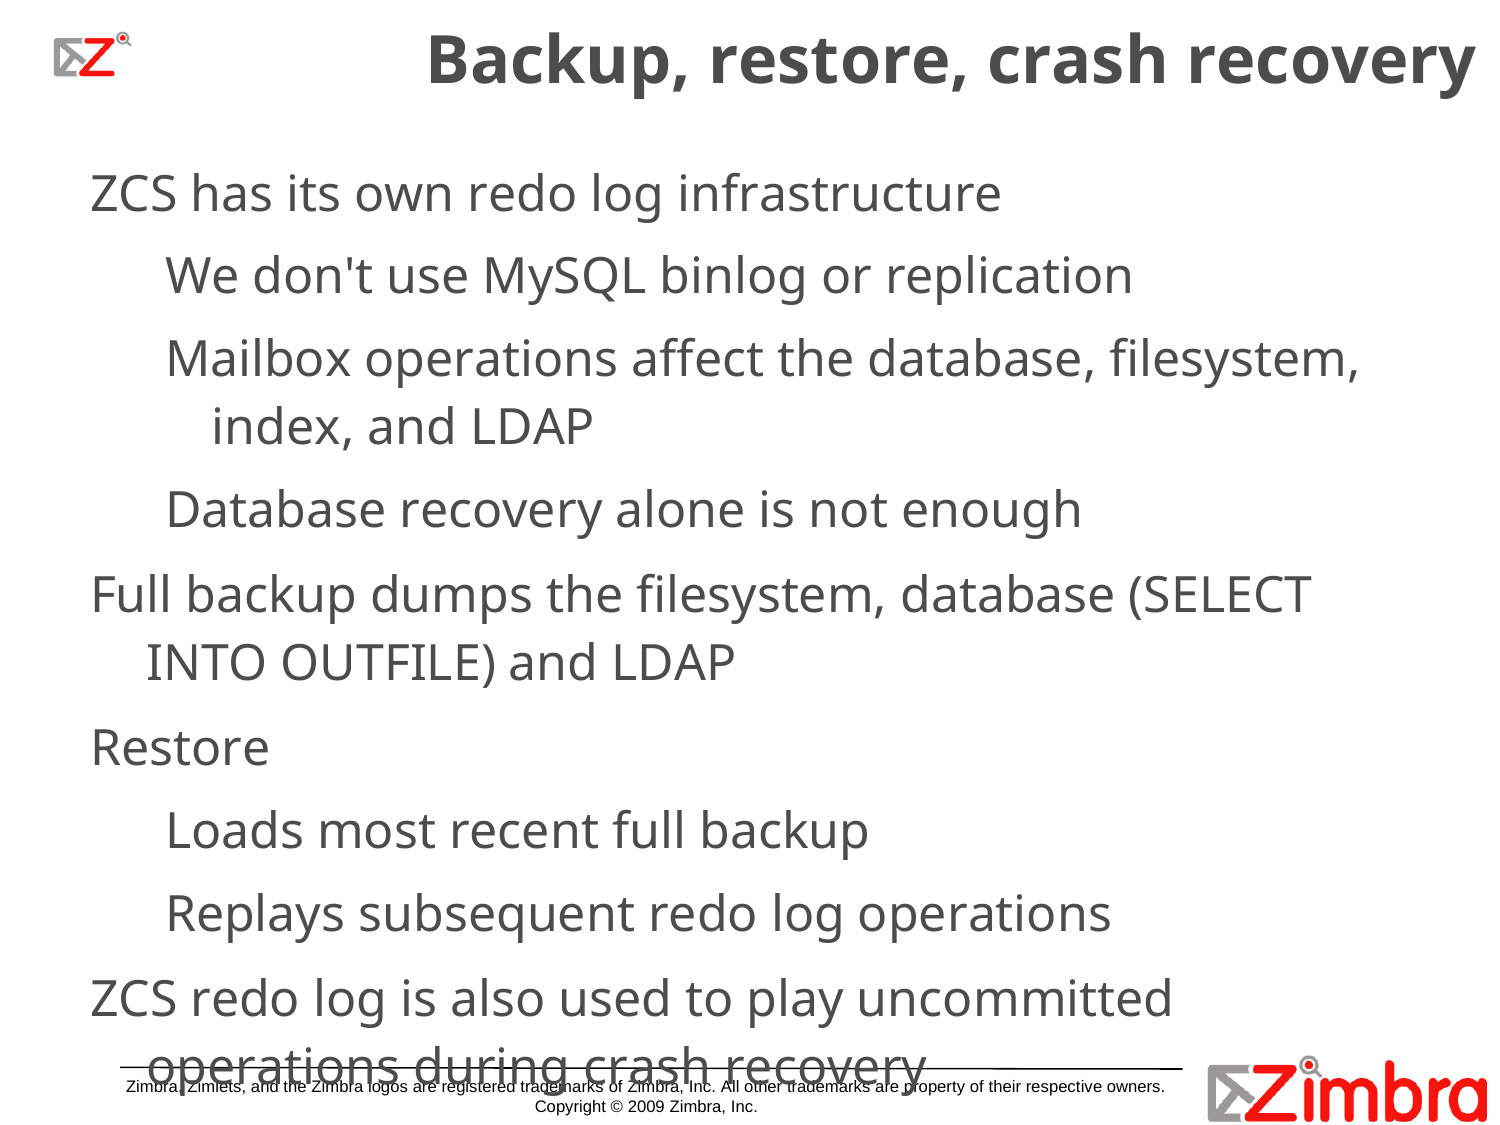

# Backup, restore, crash recovery
ZCS has its own redo log infrastructure
We don't use MySQL binlog or replication
Mailbox operations affect the database, filesystem, index, and LDAP
Database recovery alone is not enough
Full backup dumps the filesystem, database (SELECT INTO OUTFILE) and LDAP
Restore
Loads most recent full backup
Replays subsequent redo log operations
ZCS redo log is also used to play uncommitted operations during crash recovery